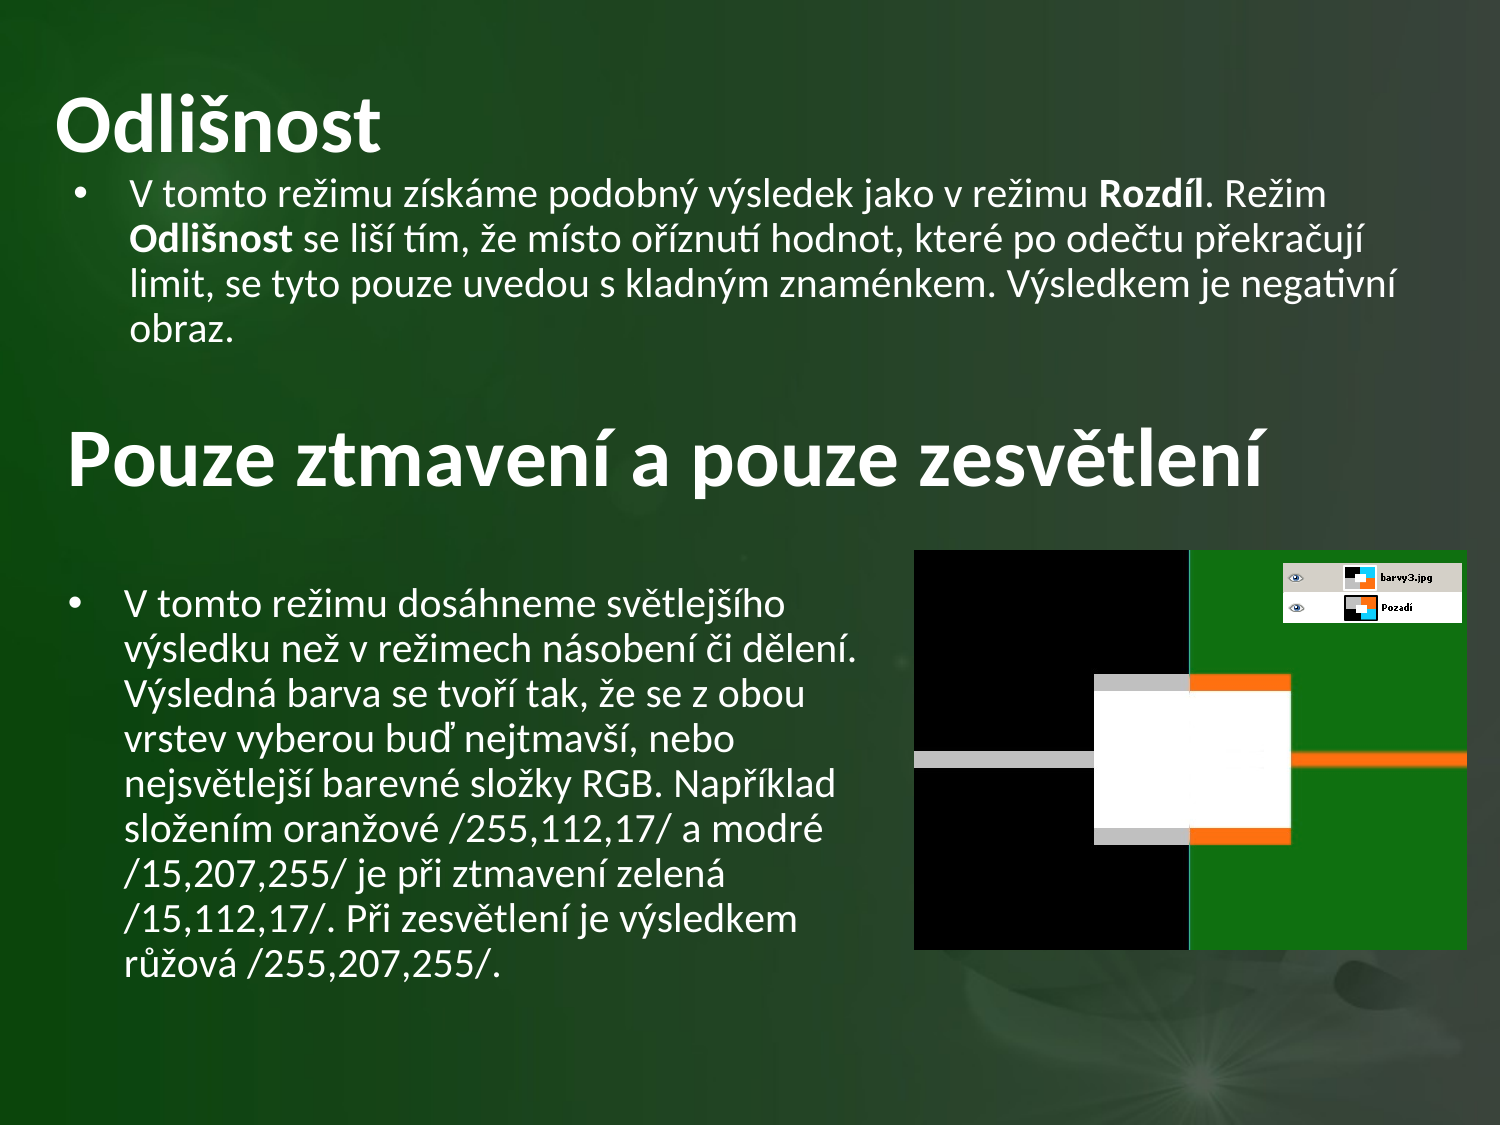

Odlišnost
V tomto režimu získáme podobný výsledek jako v režimu Rozdíl. Režim Odlišnost se liší tím, že místo oříznutí hodnot, které po odečtu překračují limit, se tyto pouze uvedou s kladným znaménkem. Výsledkem je negativní obraz.
Pouze ztmavení a pouze zesvětlení
V tomto režimu dosáhneme světlejšího výsledku než v režimech násobení či dělení. Výsledná barva se tvoří tak, že se z obou vrstev vyberou buď nejtmavší, nebo nejsvětlejší barevné složky RGB. Například složením oranžové /255,112,17/ a modré /15,207,255/ je při ztmavení zelená /15,112,17/. Při zesvětlení je výsledkem růžová /255,207,255/.